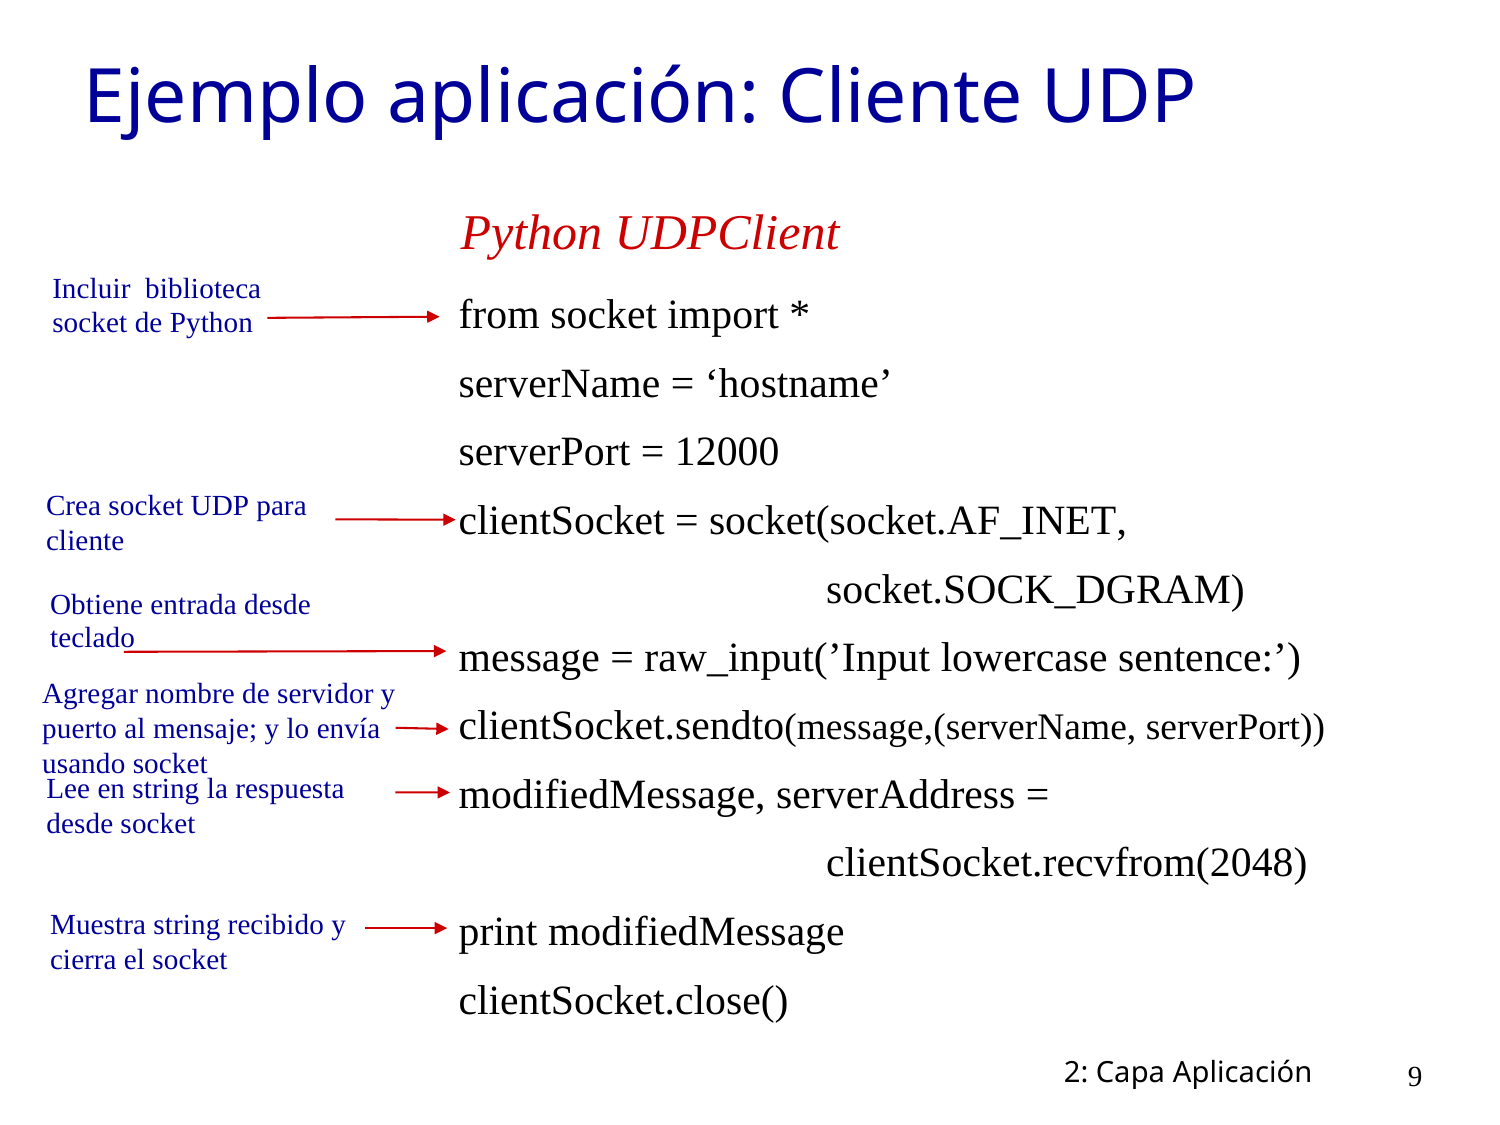

Ejemplo aplicación: Cliente UDP
Python UDPClient
Incluir biblioteca
socket de Python
from socket import *
serverName = ‘hostname’
serverPort = 12000
clientSocket = socket(socket.AF_INET,
 socket.SOCK_DGRAM)
message = raw_input(’Input lowercase sentence:’)
clientSocket.sendto(message,(serverName, serverPort))
modifiedMessage, serverAddress =
 clientSocket.recvfrom(2048)
print modifiedMessage
clientSocket.close()
Crea socket UDP para cliente
Obtiene entrada desde
teclado
Agregar nombre de servidor y puerto al mensaje; y lo envía usando socket
Lee en string la respuesta desde socket
Muestra string recibido y cierra el socket